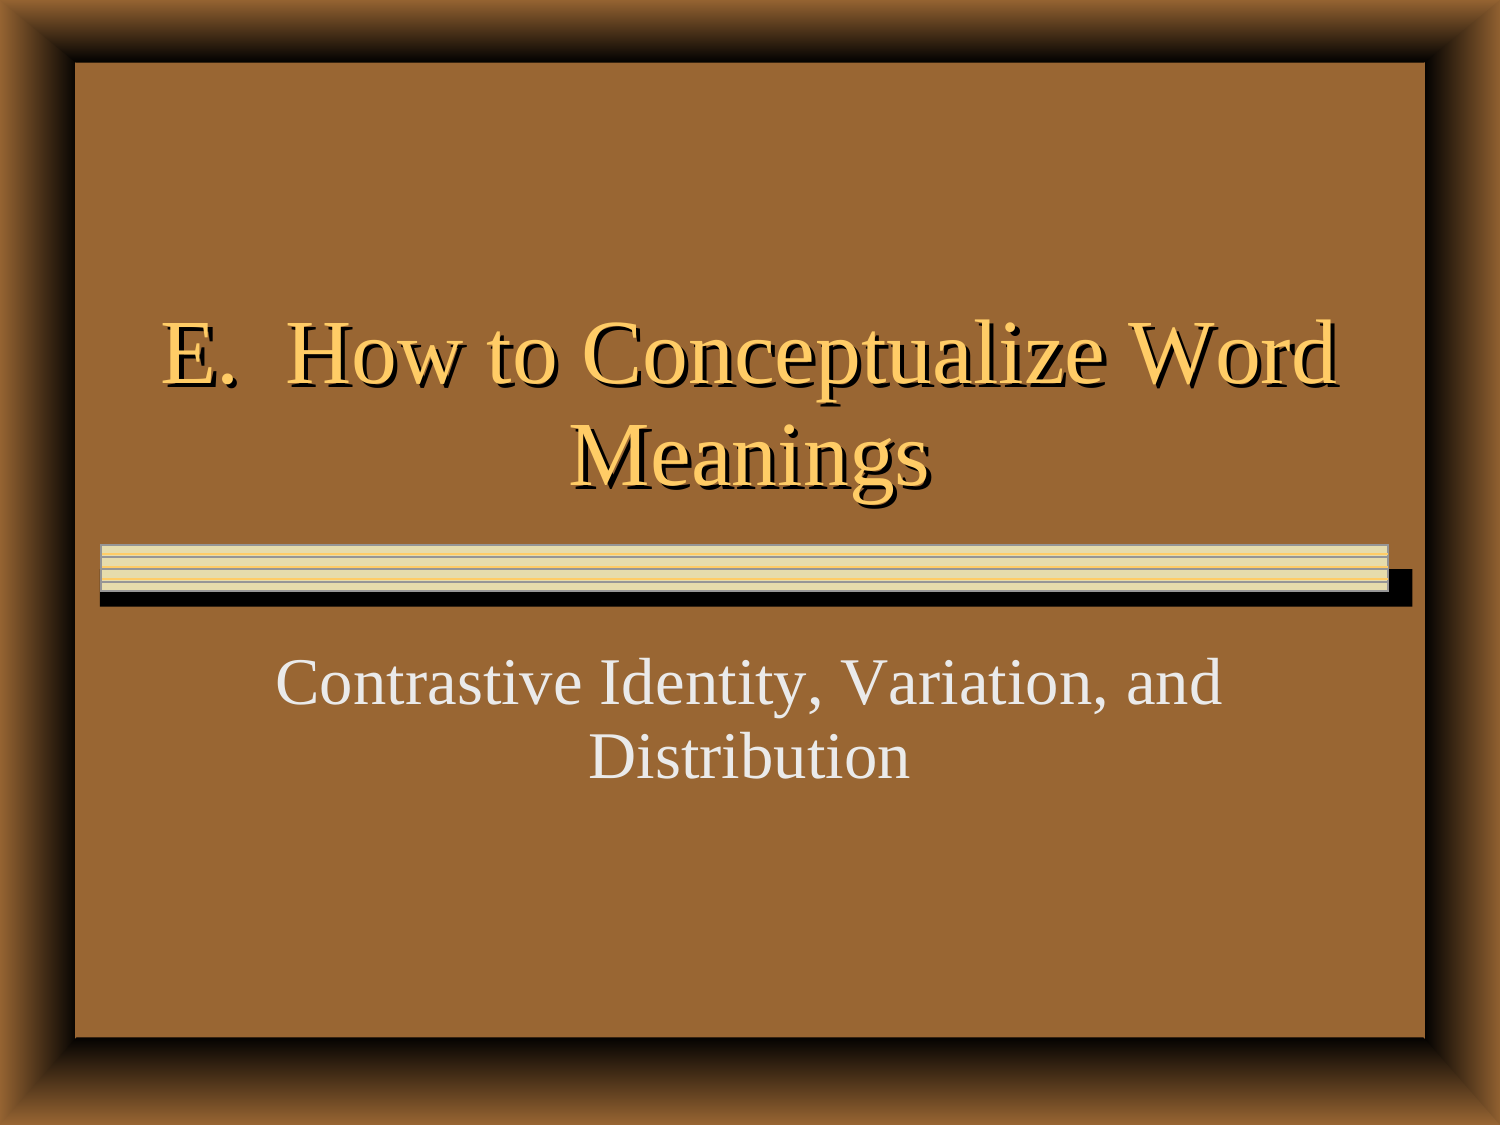

# E. How to Conceptualize Word Meanings
Contrastive Identity, Variation, and Distribution